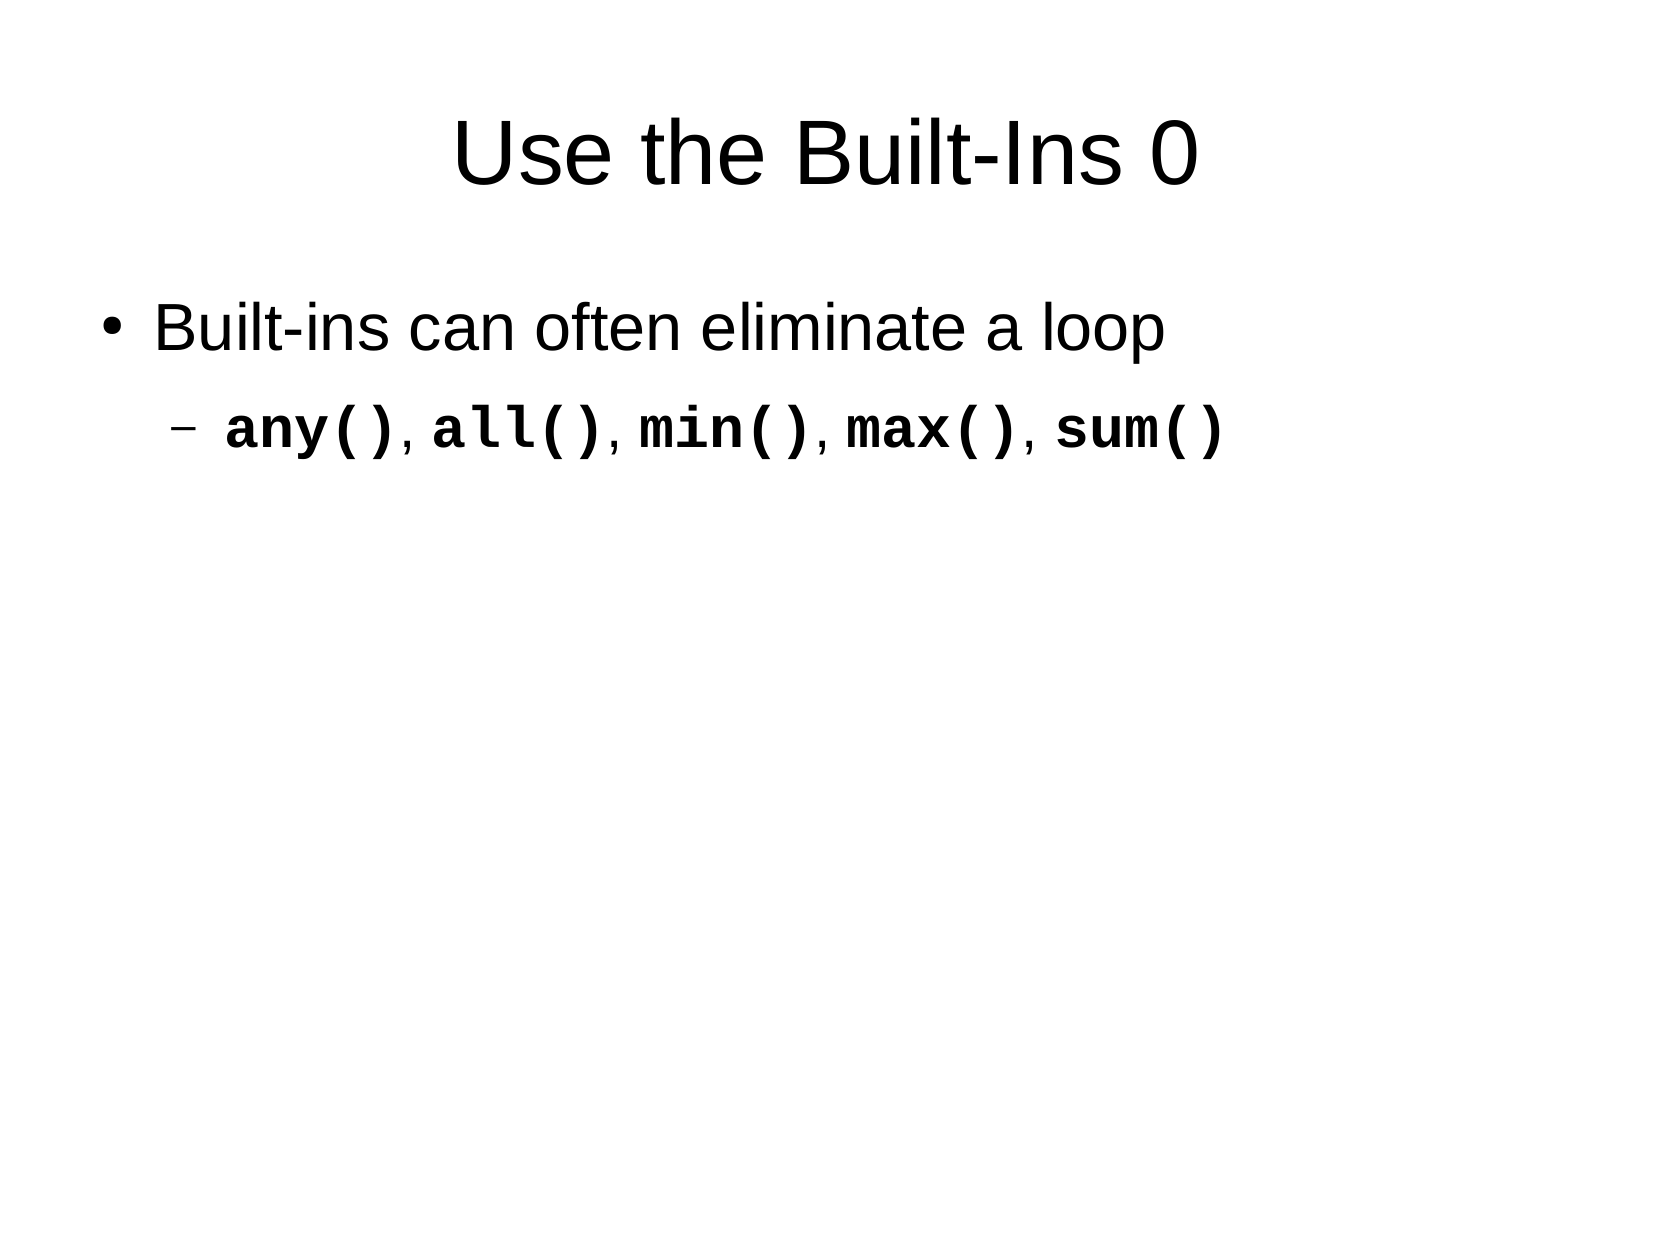

# Use the Built-Ins 0
Built-ins can often eliminate a loop
any(), all(), min(), max(), sum()